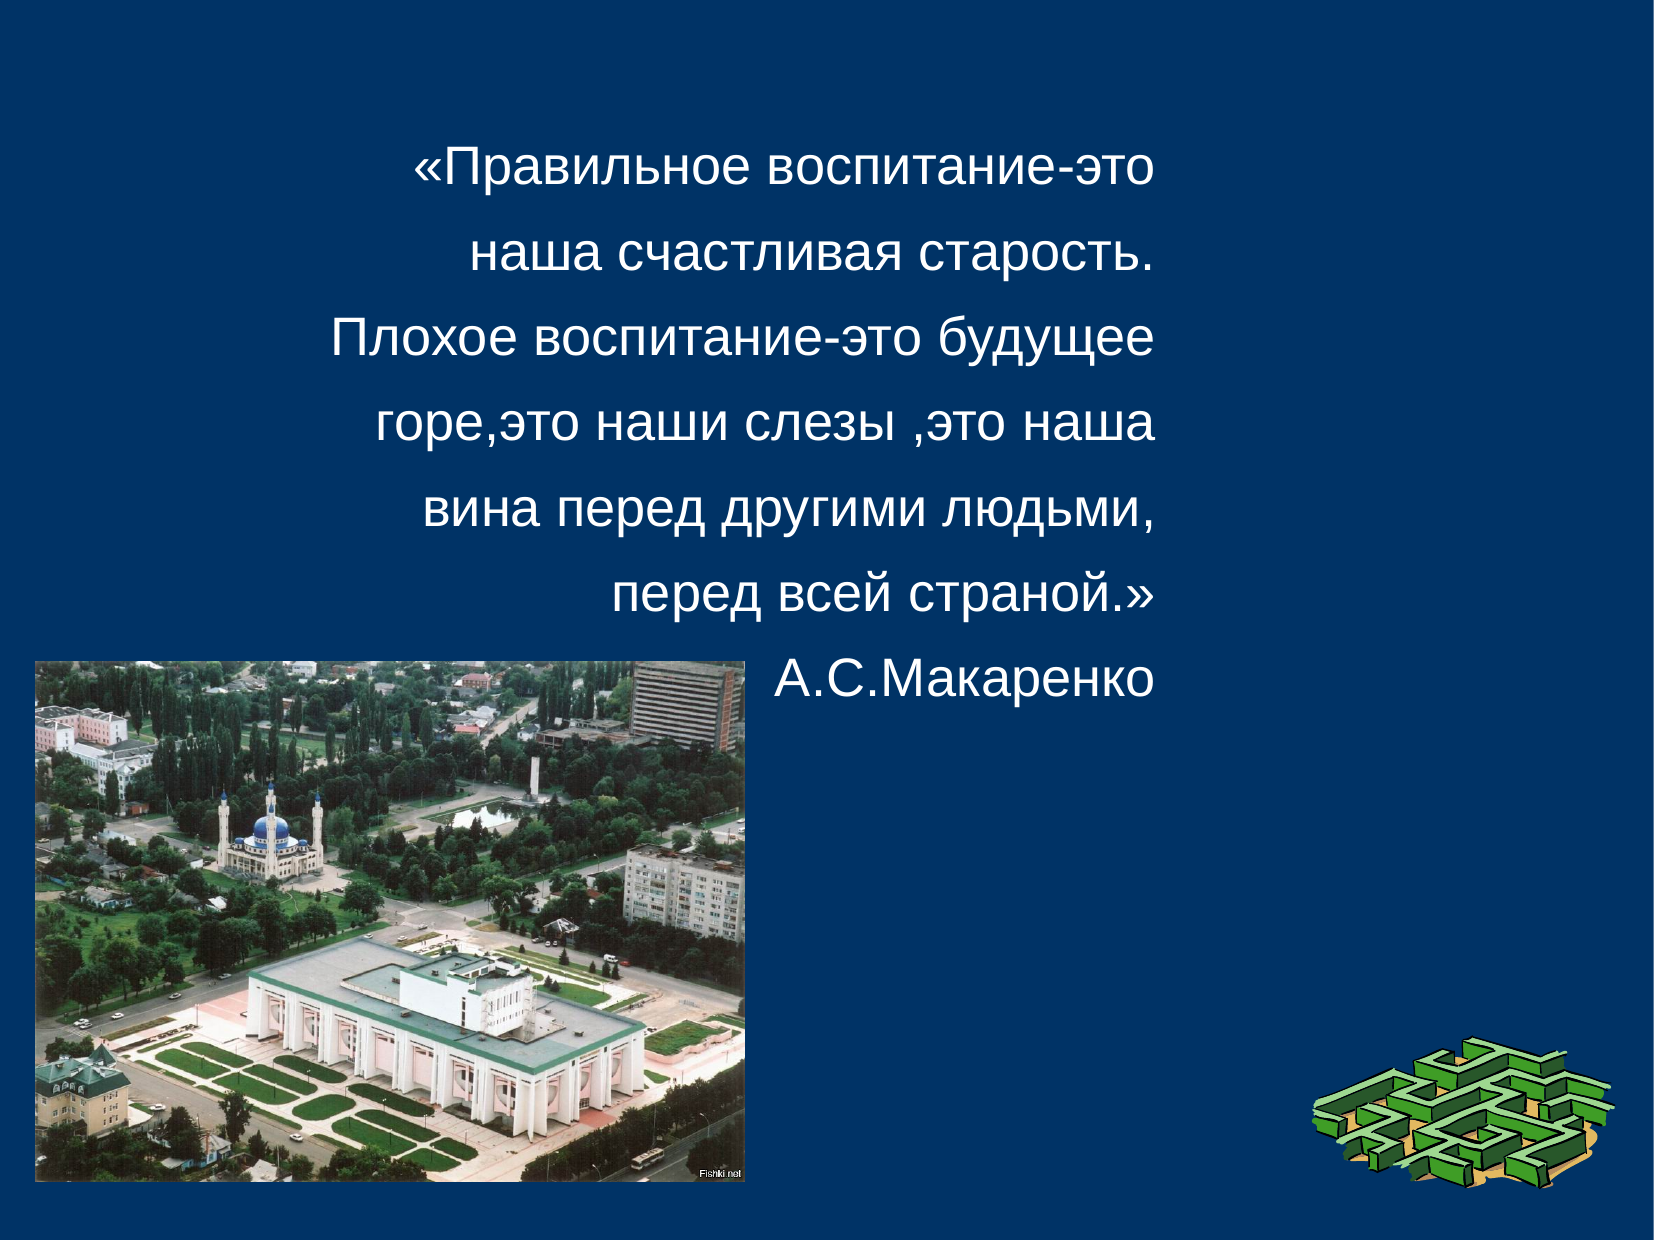

«Правильное воспитание-это
наша счастливая старость.
Плохое воспитание-это будущее
горе,это наши слезы ,это наша
вина перед другими людьми,
перед всей страной.»
А.С.Макаренко